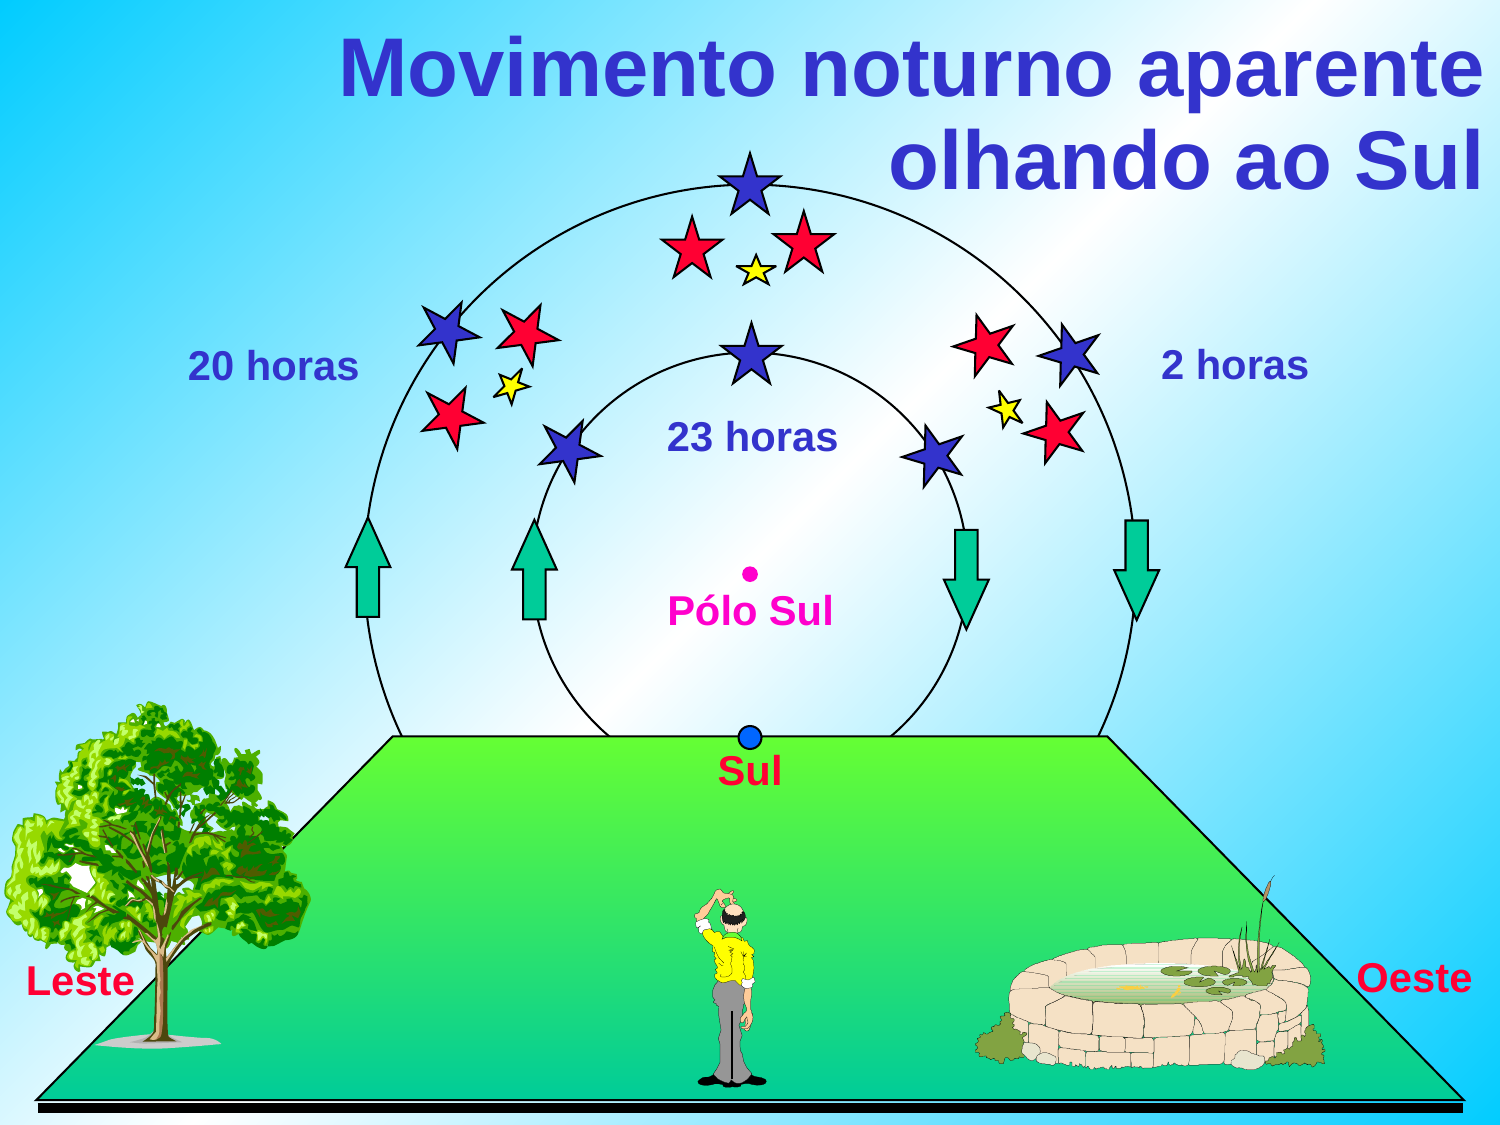

# Movimento noturno aparente olhando ao Sul
23 horas
Pólo Sul
20 horas
2 horas
Sul
Oeste
Leste